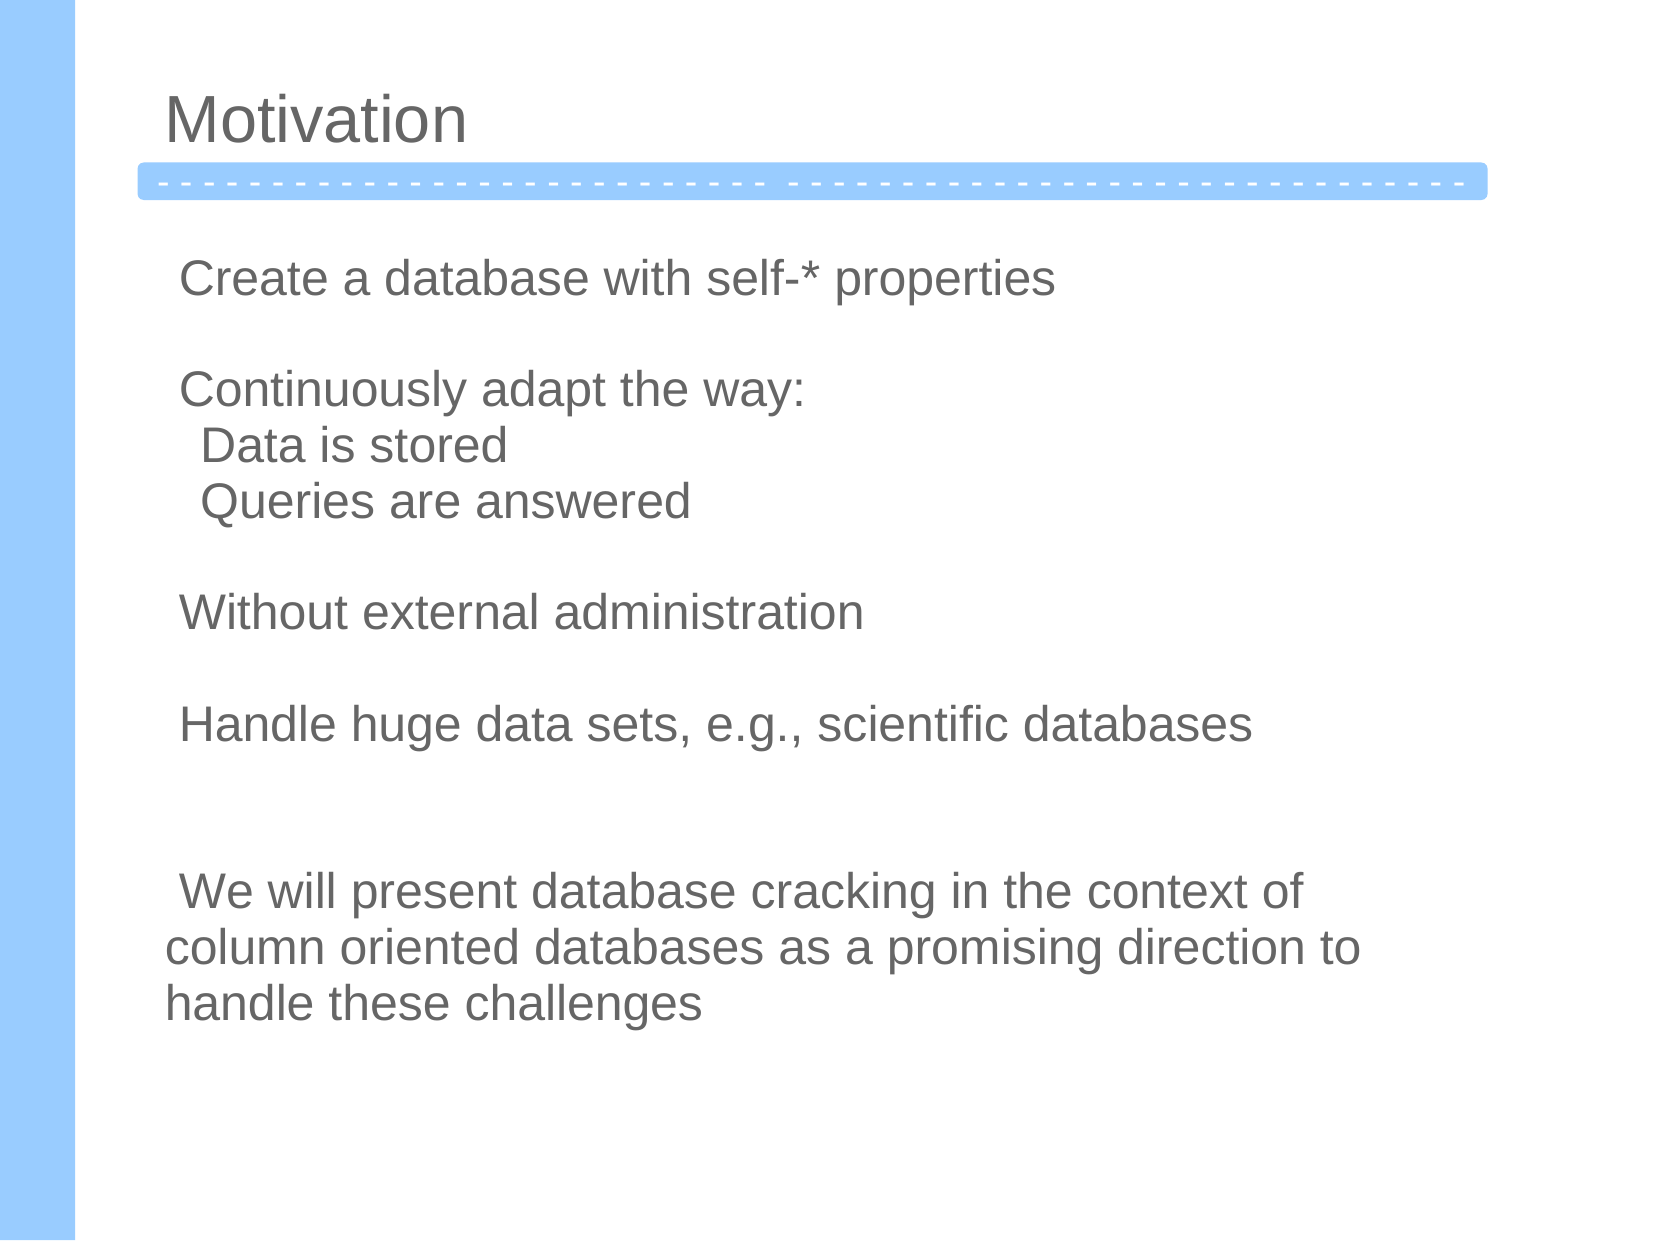

Motivation
- - - - - - - - - - - - - - - - - - - - - - - - - - - - - - - - - - - - - - - - - - - - - - - - - - - - - - - - -
 Create a database with self-* properties
 Continuously adapt the way:
Data is stored
Queries are answered
 Without external administration
 Handle huge data sets, e.g., scientific databases
 We will present database cracking in the context of column oriented databases as a promising direction to handle these challenges